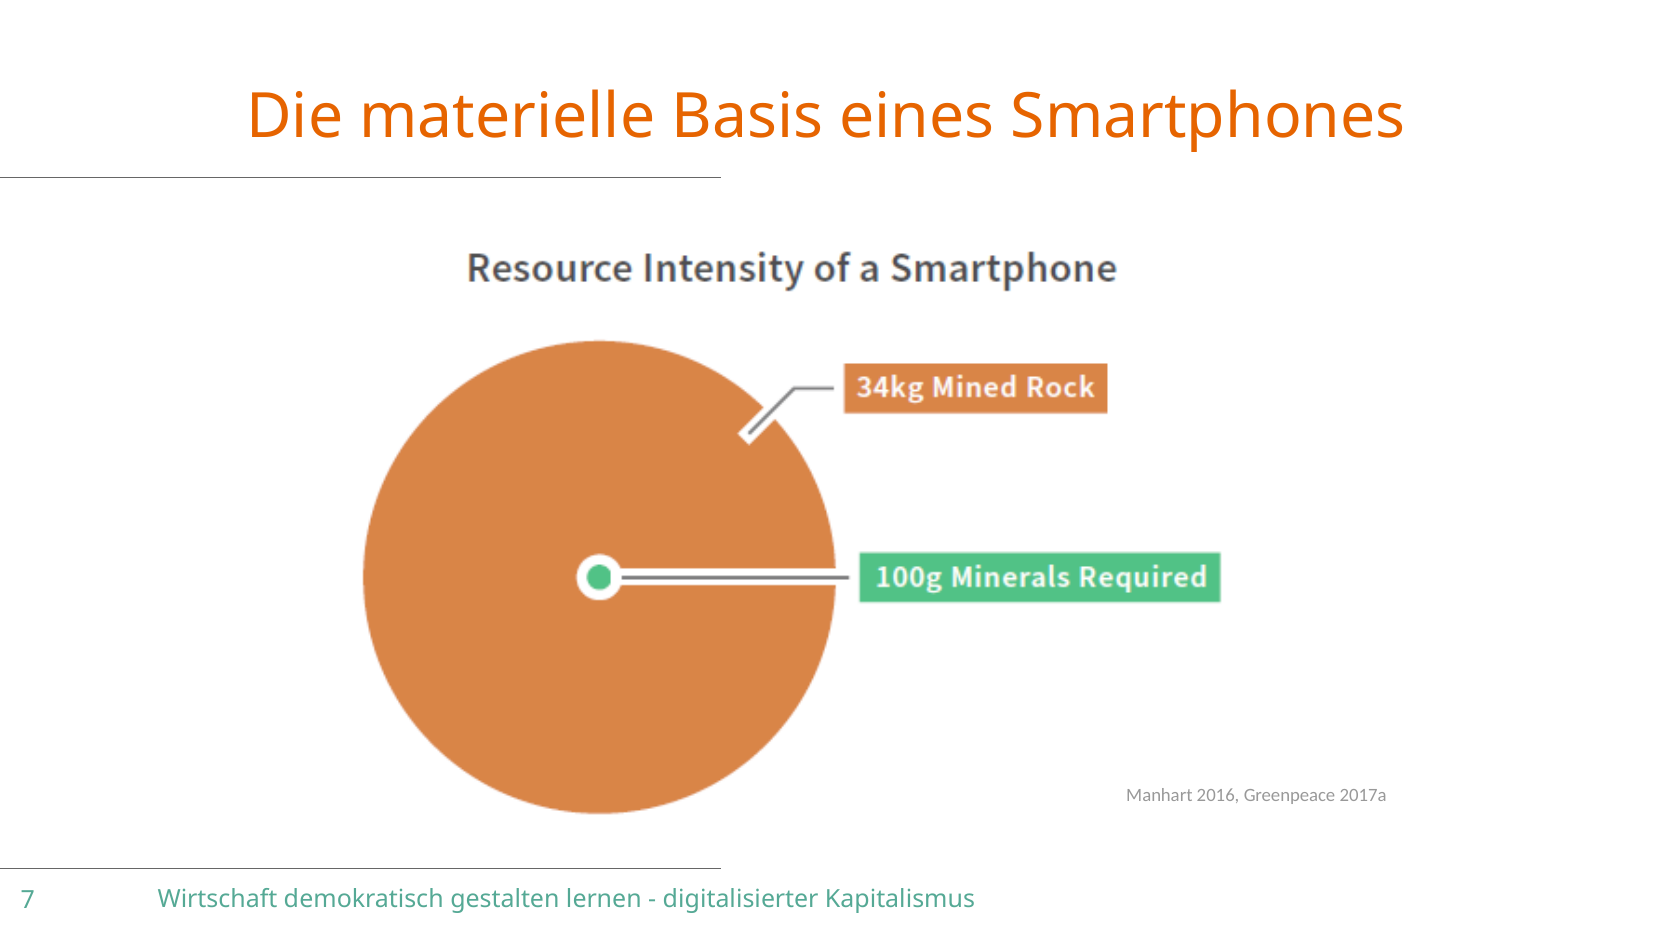

# Die materielle Basis eines Smartphones
Manhart 2016, Greenpeace 2017a